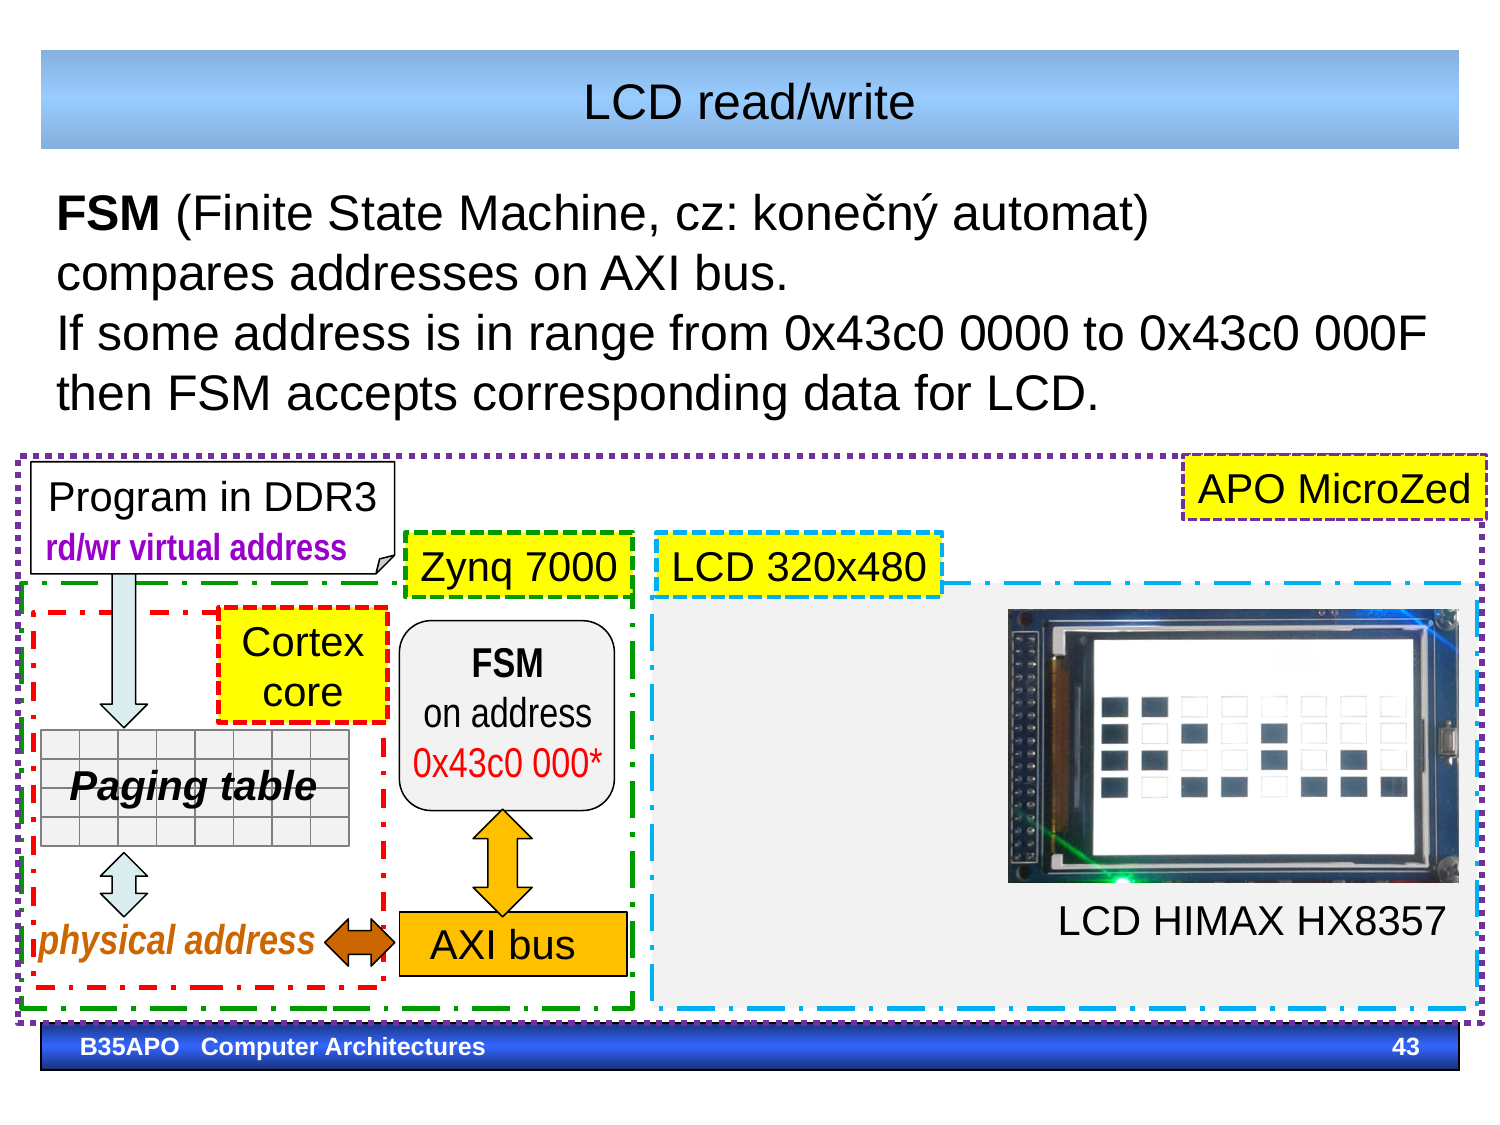

# LCD read/write
FSM (Finite State Machine, cz: konečný automat)
compares addresses on AXI bus.
If some address is in range from 0x43c0 0000 to 0x43c0 000F
then FSM accepts corresponding data for LCD.
APO MicroZed
Program in DDR3
rd/wr virtual address
Zynq 7000
LCD 320x480
Cortex
core
FSM
on address
0x43c0 000*
Paging table
LCD HIMAX HX8357
physical address
AXI bus
B35APO Computer Architectures